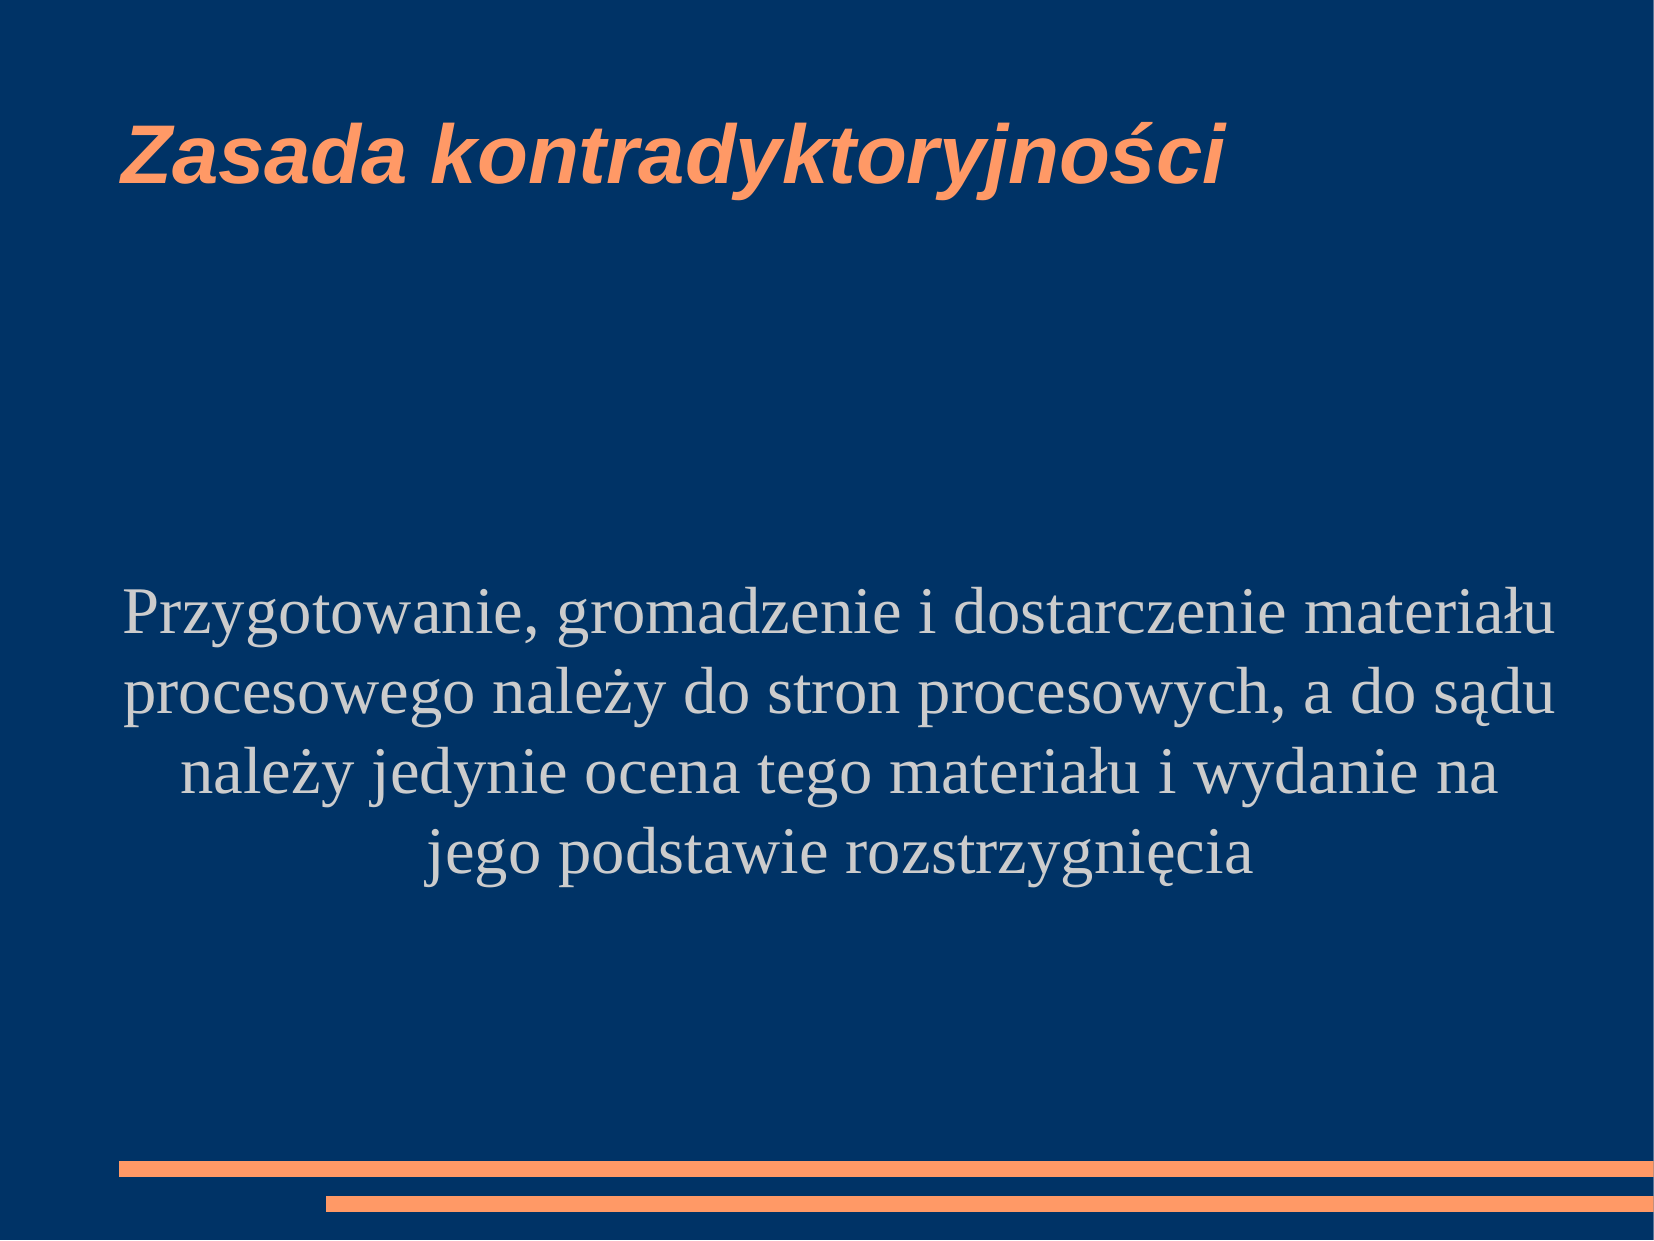

# Zasada kontradyktoryjności
Przygotowanie, gromadzenie i dostarczenie materiału procesowego należy do stron procesowych, a do sądu należy jedynie ocena tego materiału i wydanie na jego podstawie rozstrzygnięcia